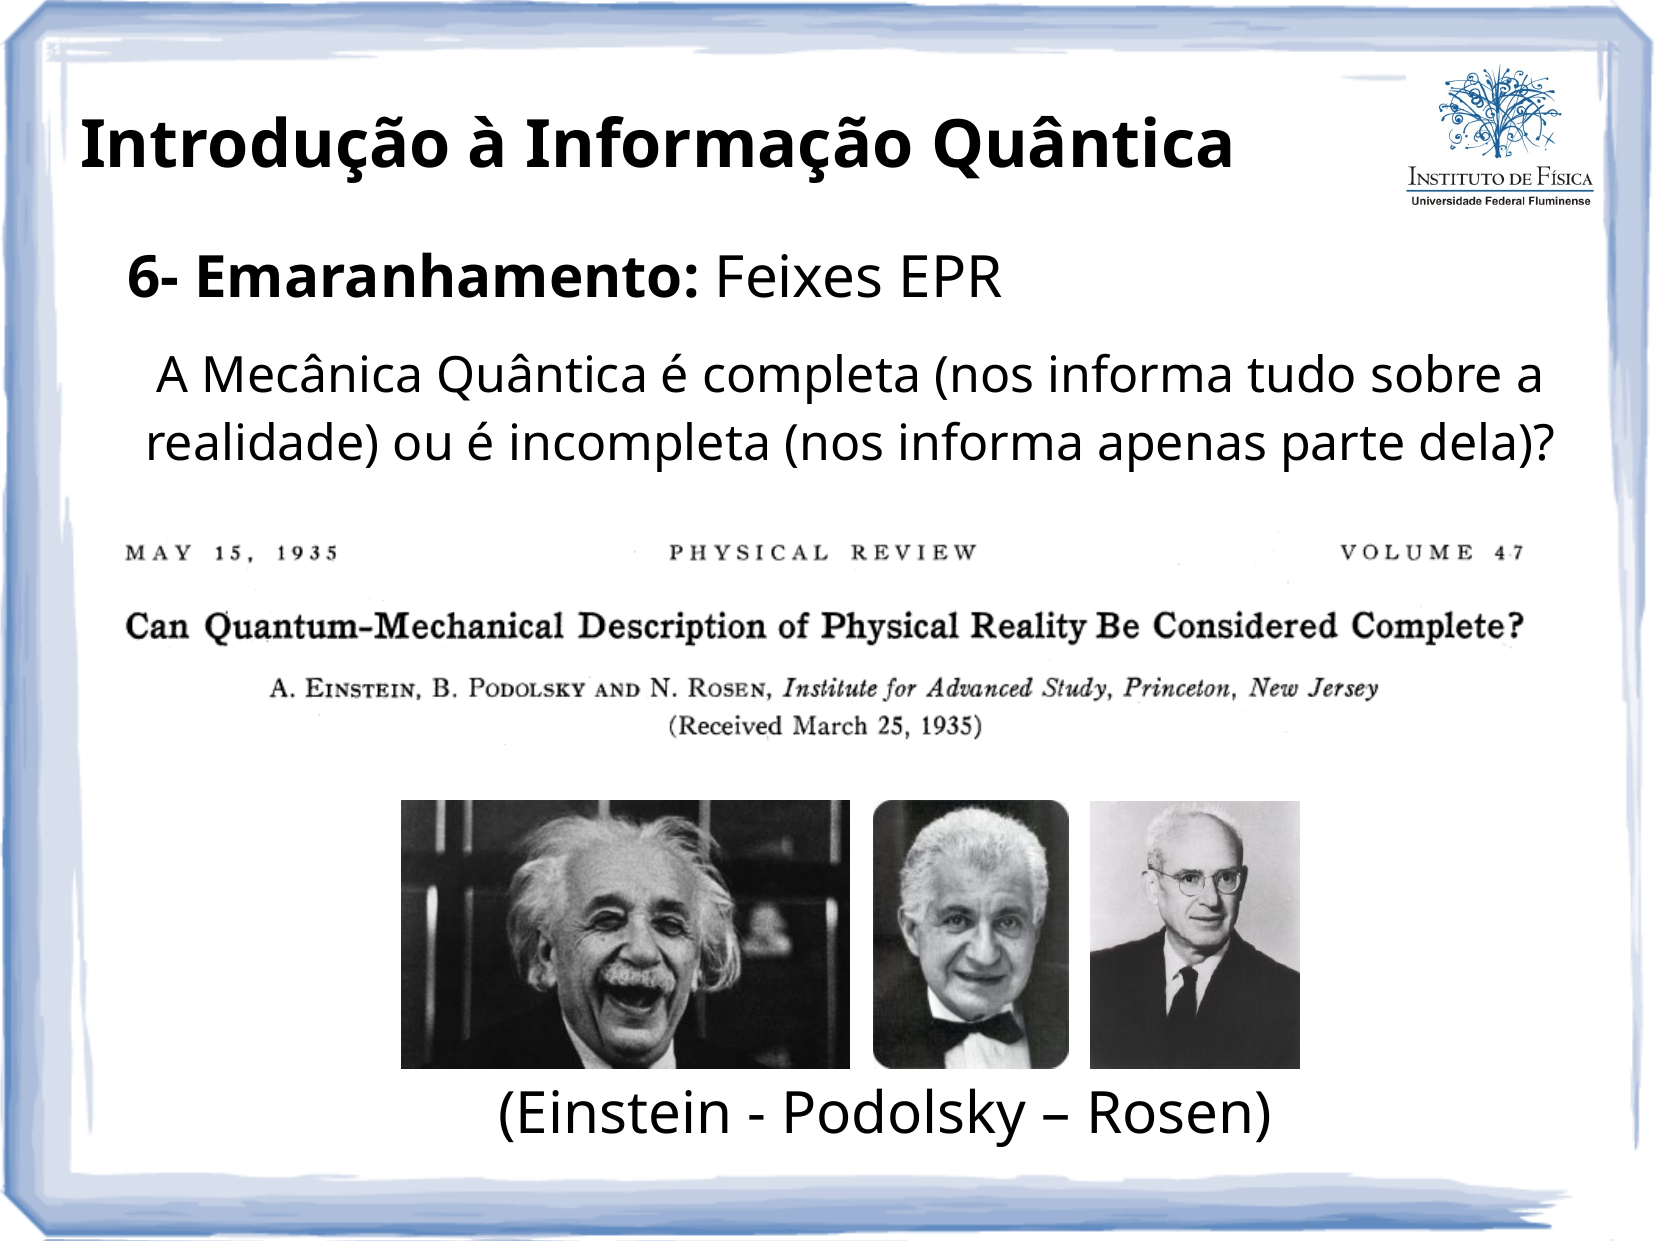

Introdução à Informação Quântica
6- Emaranhamento: Feixes EPR
A Mecânica Quântica é completa (nos informa tudo sobre a realidade) ou é incompleta (nos informa apenas parte dela)?
(Einstein - Podolsky – Rosen)